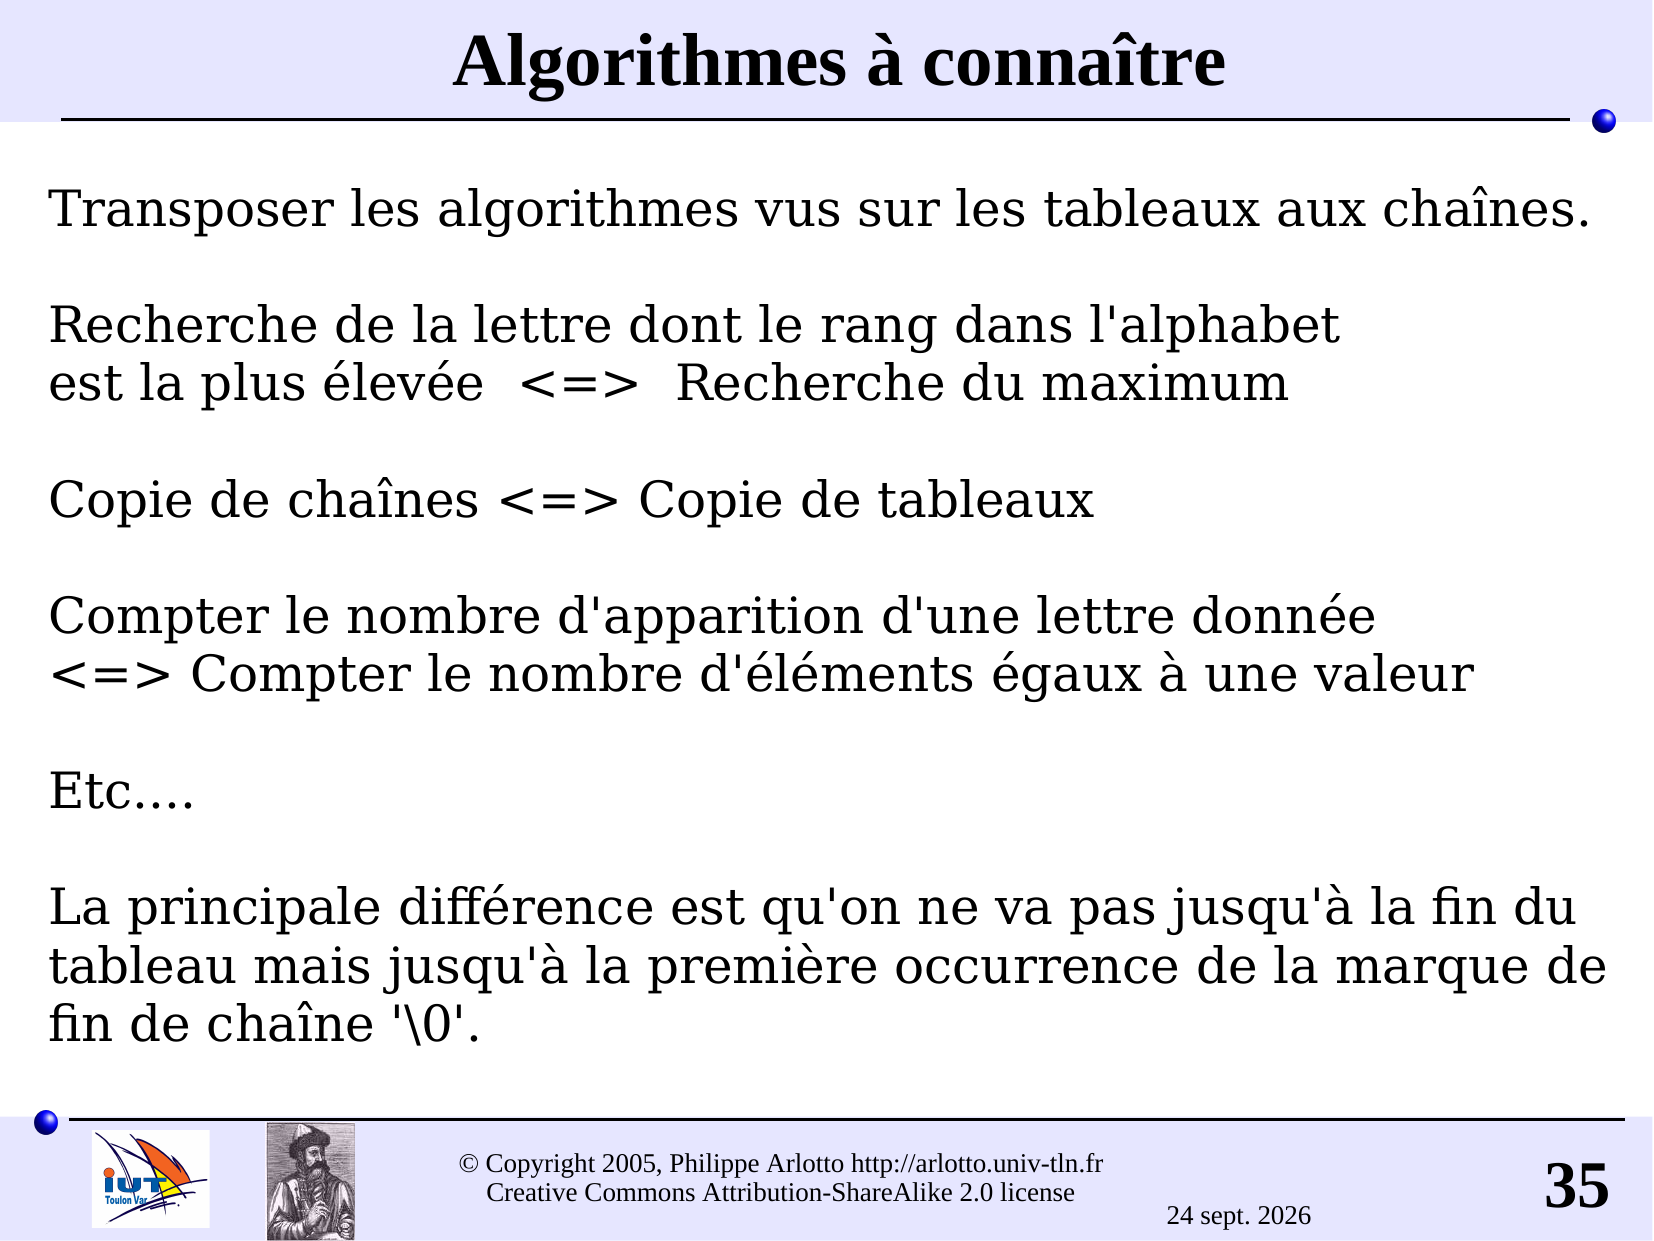

# Algorithmes à connaître
Transposer les algorithmes vus sur les tableaux aux chaînes.
Recherche de la lettre dont le rang dans l'alphabet
est la plus élevée <=> Recherche du maximum
Copie de chaînes <=> Copie de tableaux
Compter le nombre d'apparition d'une lettre donnée
<=> Compter le nombre d'éléments égaux à une valeur
Etc....
La principale différence est qu'on ne va pas jusqu'à la fin du
tableau mais jusqu'à la première occurrence de la marque de
fin de chaîne '\0'.